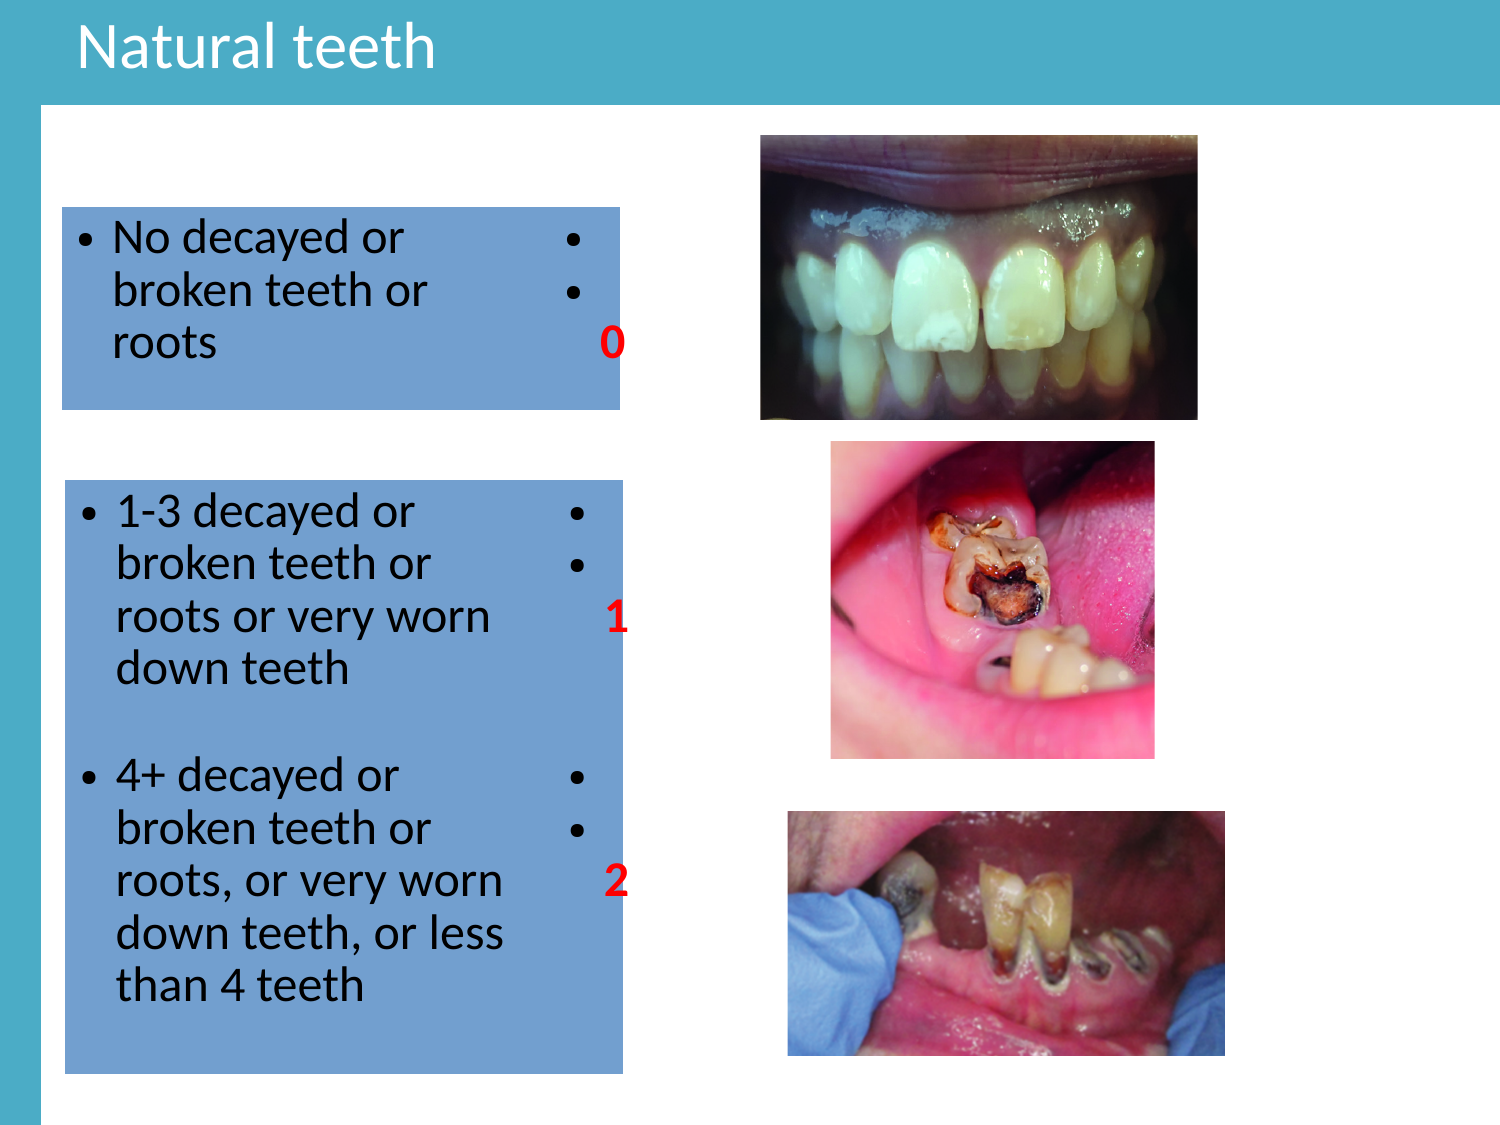

Natural teeth
| No decayed or broken teeth or roots | 0 |
| --- | --- |
| 1-3 decayed or broken teeth or roots or very worn down teeth | 1 |
| --- | --- |
| 4+ decayed or broken teeth or roots, or very worn down teeth, or less than 4 teeth | 2 |
| --- | --- |